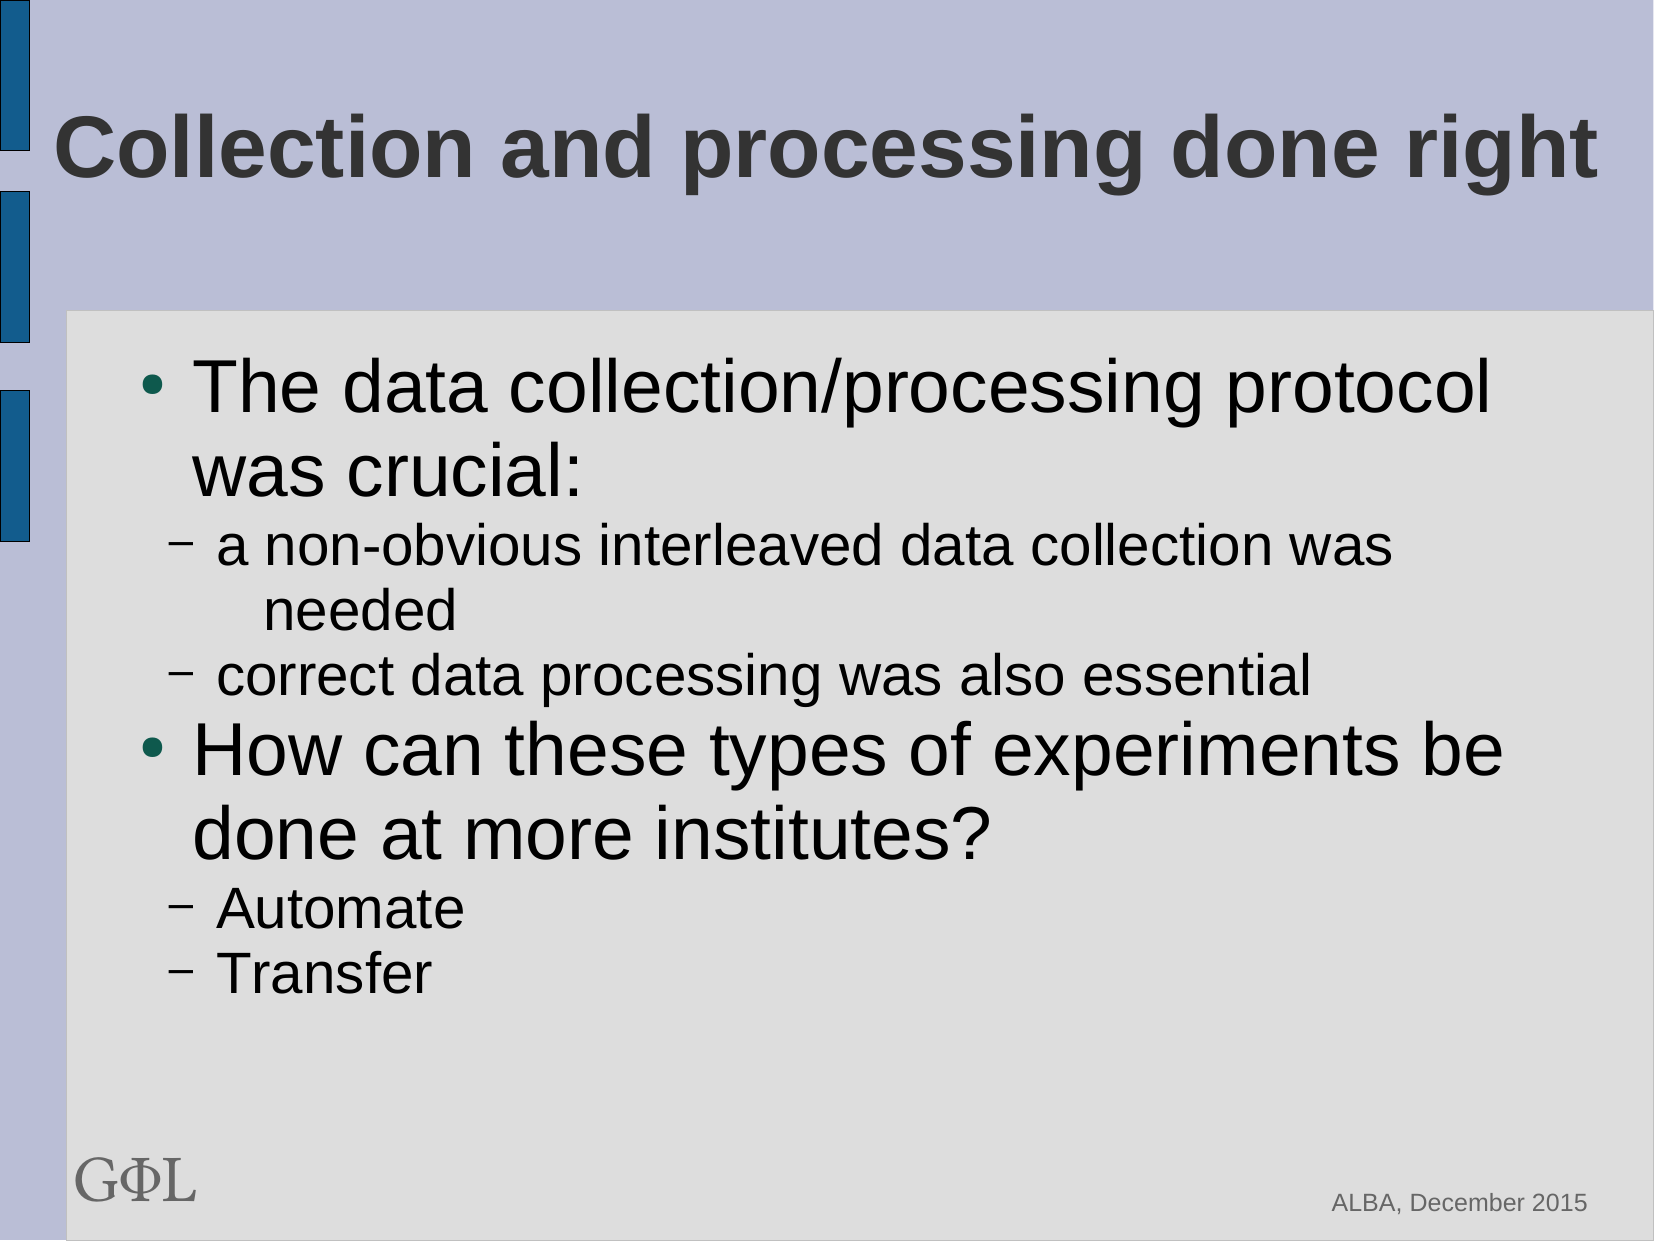

# Collection and processing done right
The data collection/processing protocol was crucial:
a non-obvious interleaved data collection was needed
correct data processing was also essential
How can these types of experiments be done at more institutes?
Automate
Transfer